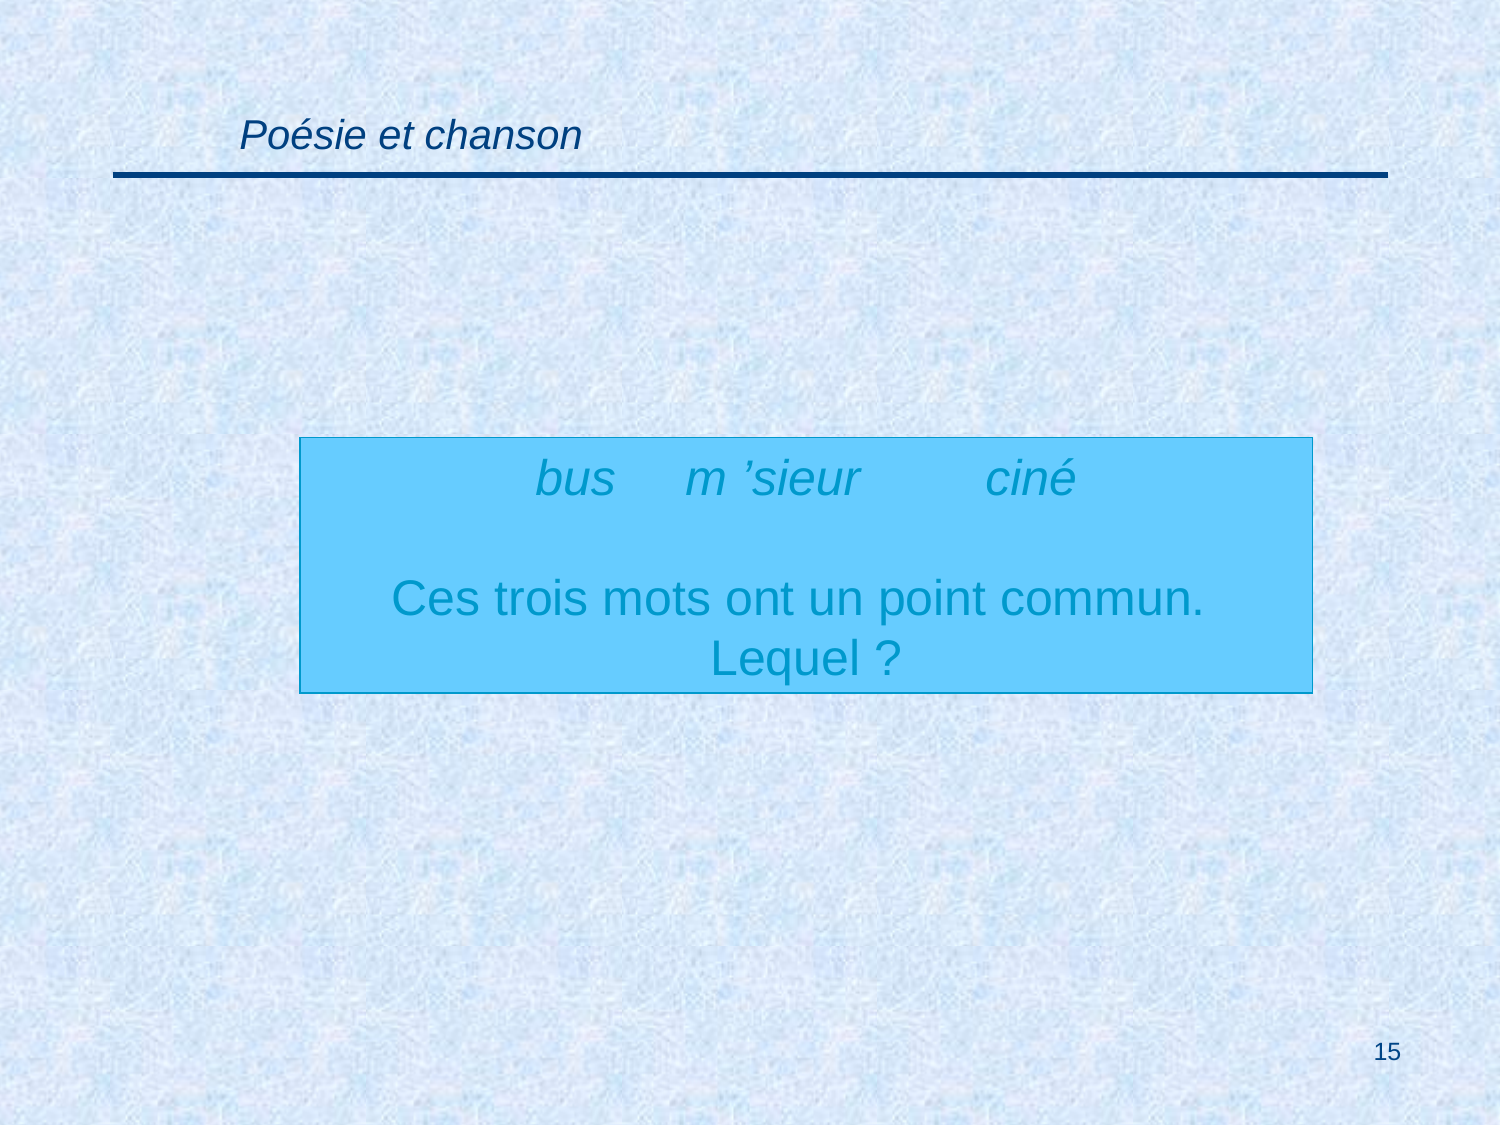

Poésie et chanson
bus	m ’sieur	ciné
Ces trois mots ont un point commun. Lequel ?
15